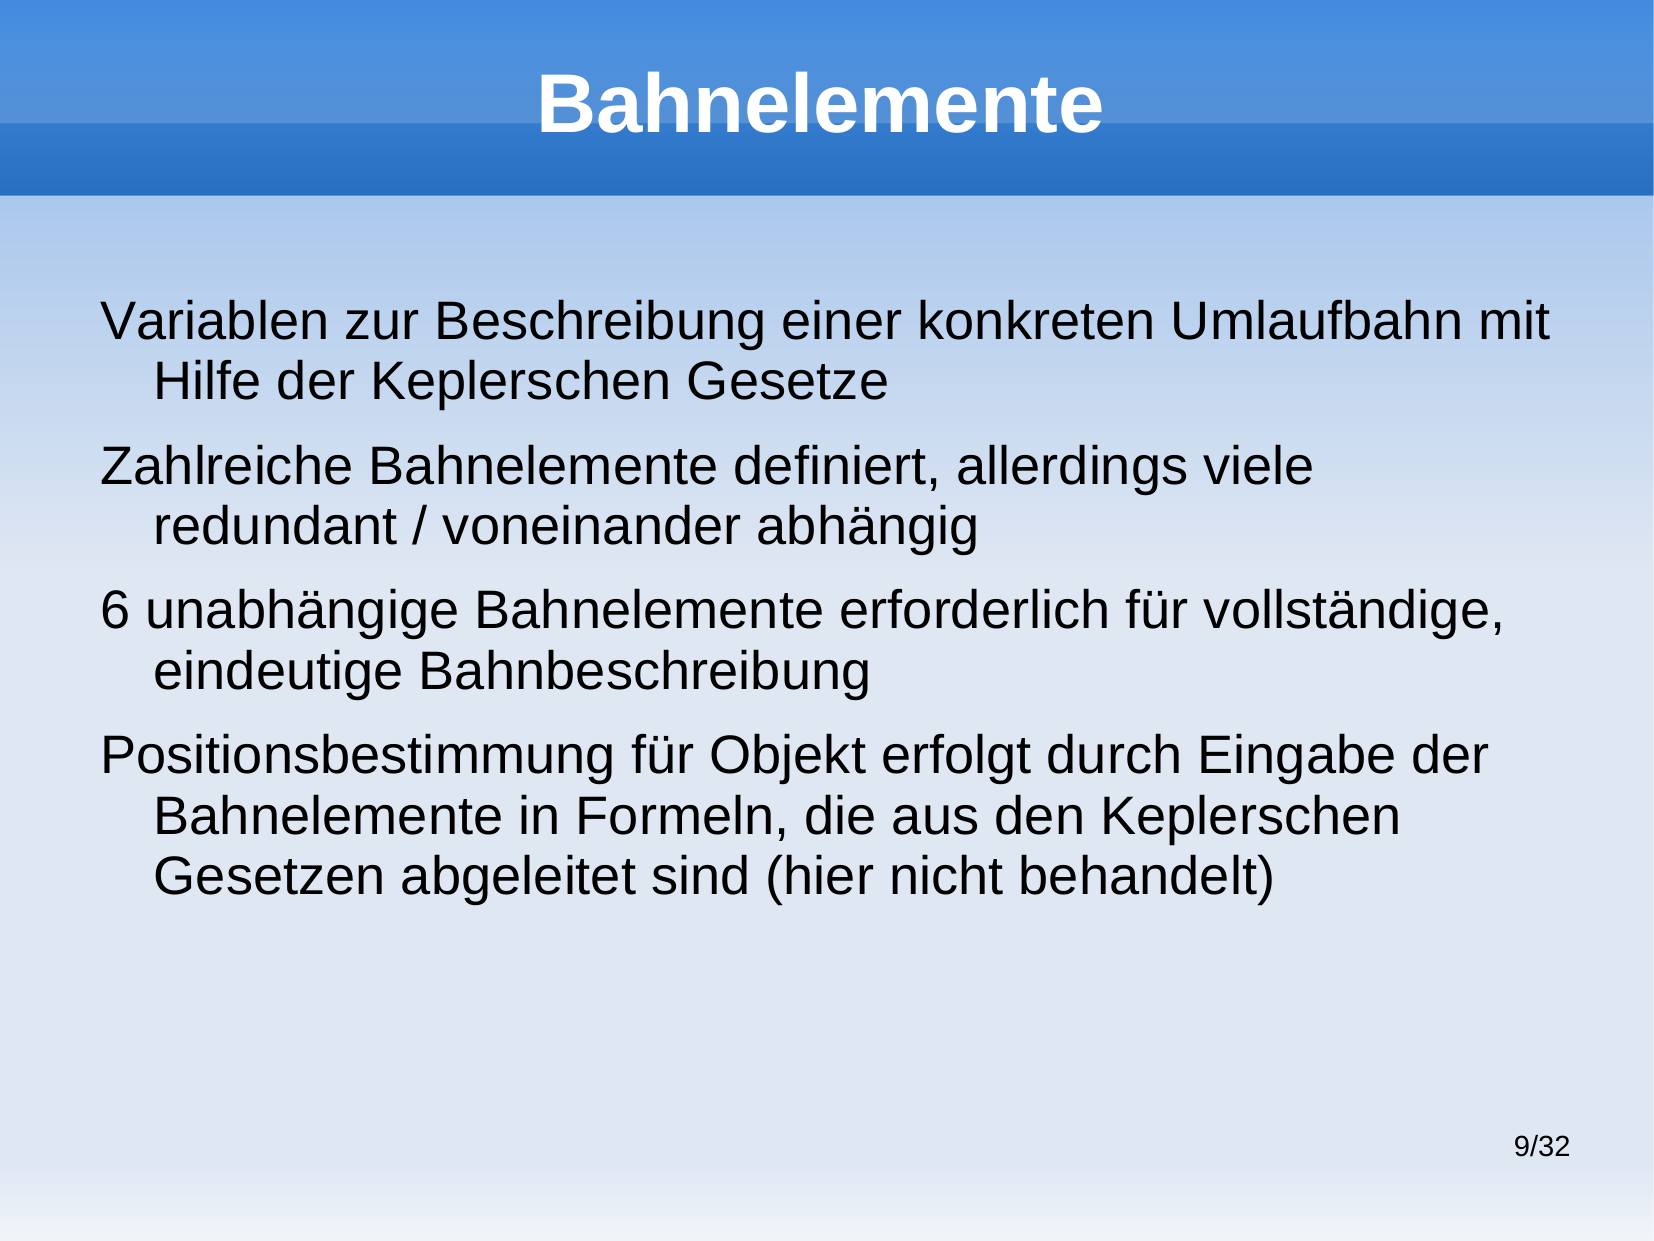

# Bahnelemente
Variablen zur Beschreibung einer konkreten Umlaufbahn mit Hilfe der Keplerschen Gesetze
Zahlreiche Bahnelemente definiert, allerdings viele redundant / voneinander abhängig
6 unabhängige Bahnelemente erforderlich für vollständige, eindeutige Bahnbeschreibung
Positionsbestimmung für Objekt erfolgt durch Eingabe der Bahnelemente in Formeln, die aus den Keplerschen Gesetzen abgeleitet sind (hier nicht behandelt)
9